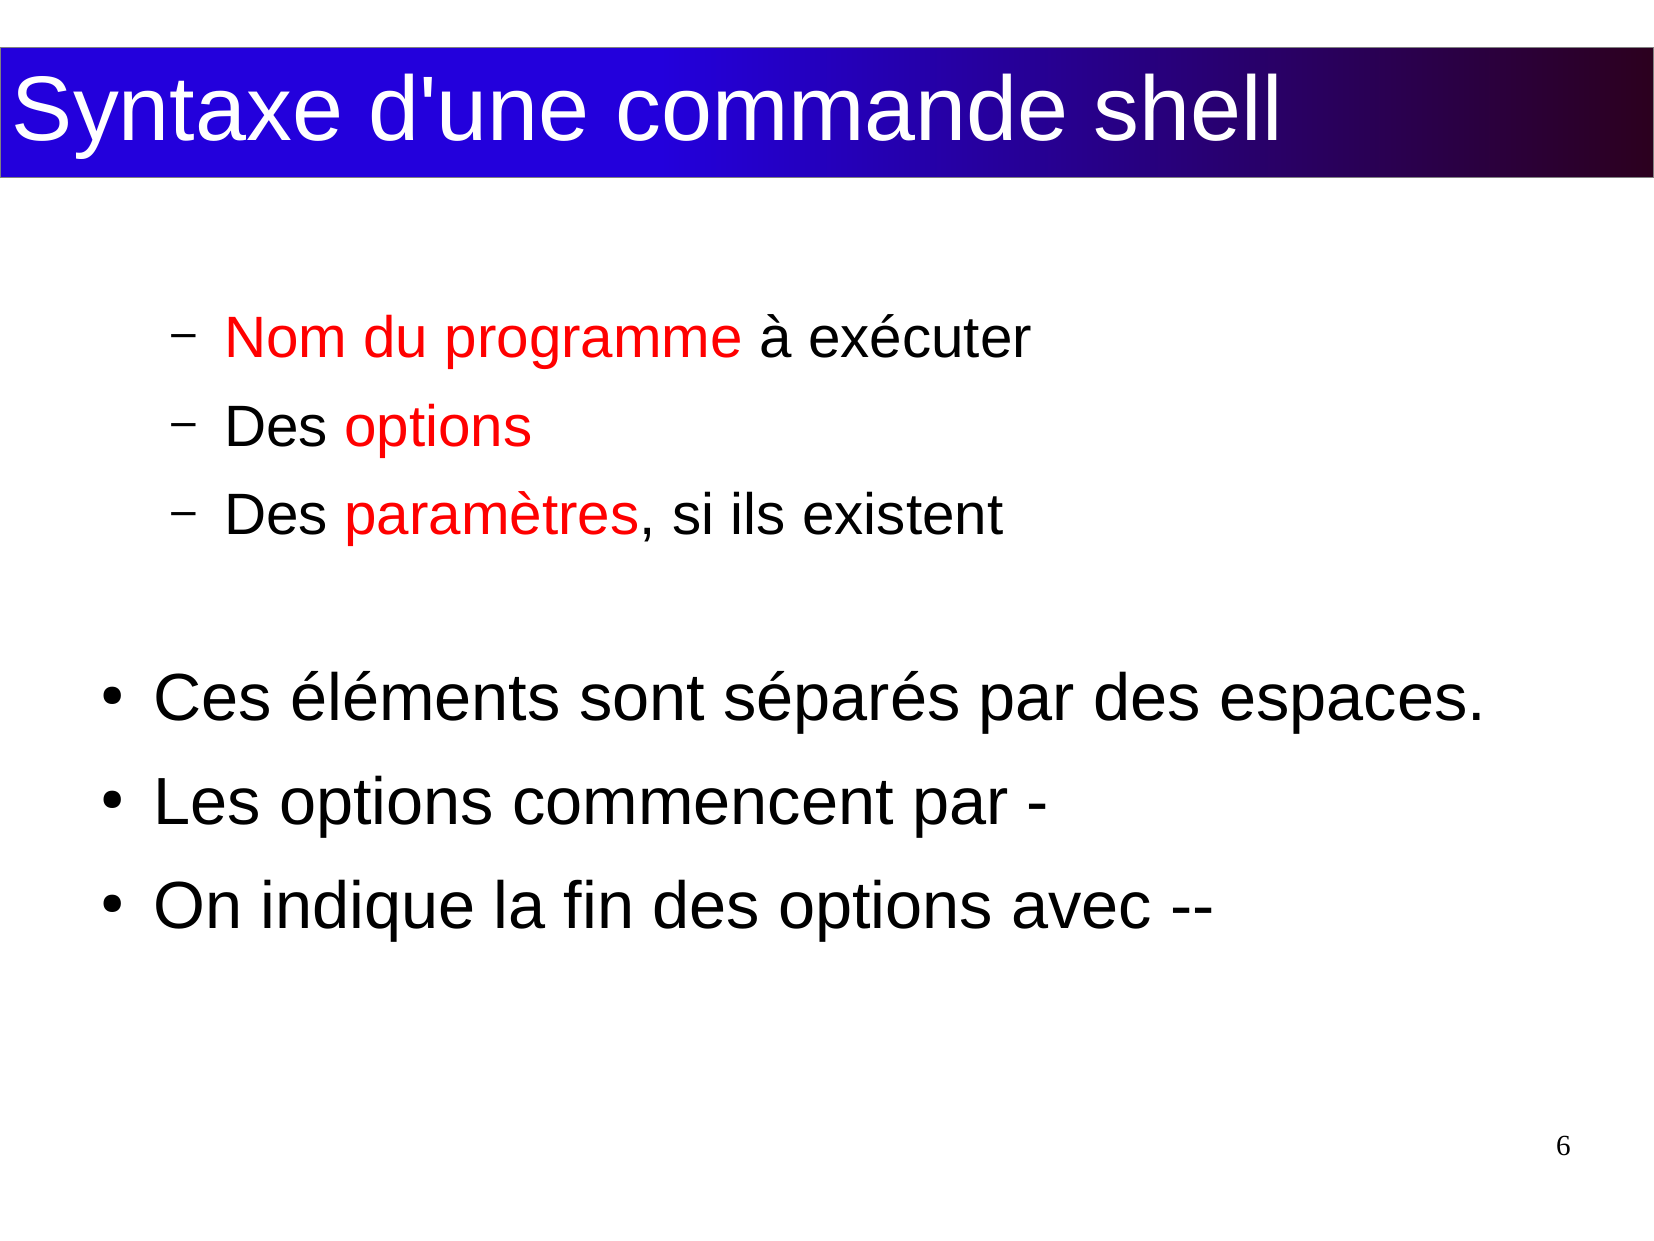

# Syntaxe d'une commande shell
Nom du programme à exécuter
Des options
Des paramètres, si ils existent
Ces éléments sont séparés par des espaces.
Les options commencent par -
On indique la fin des options avec --
6